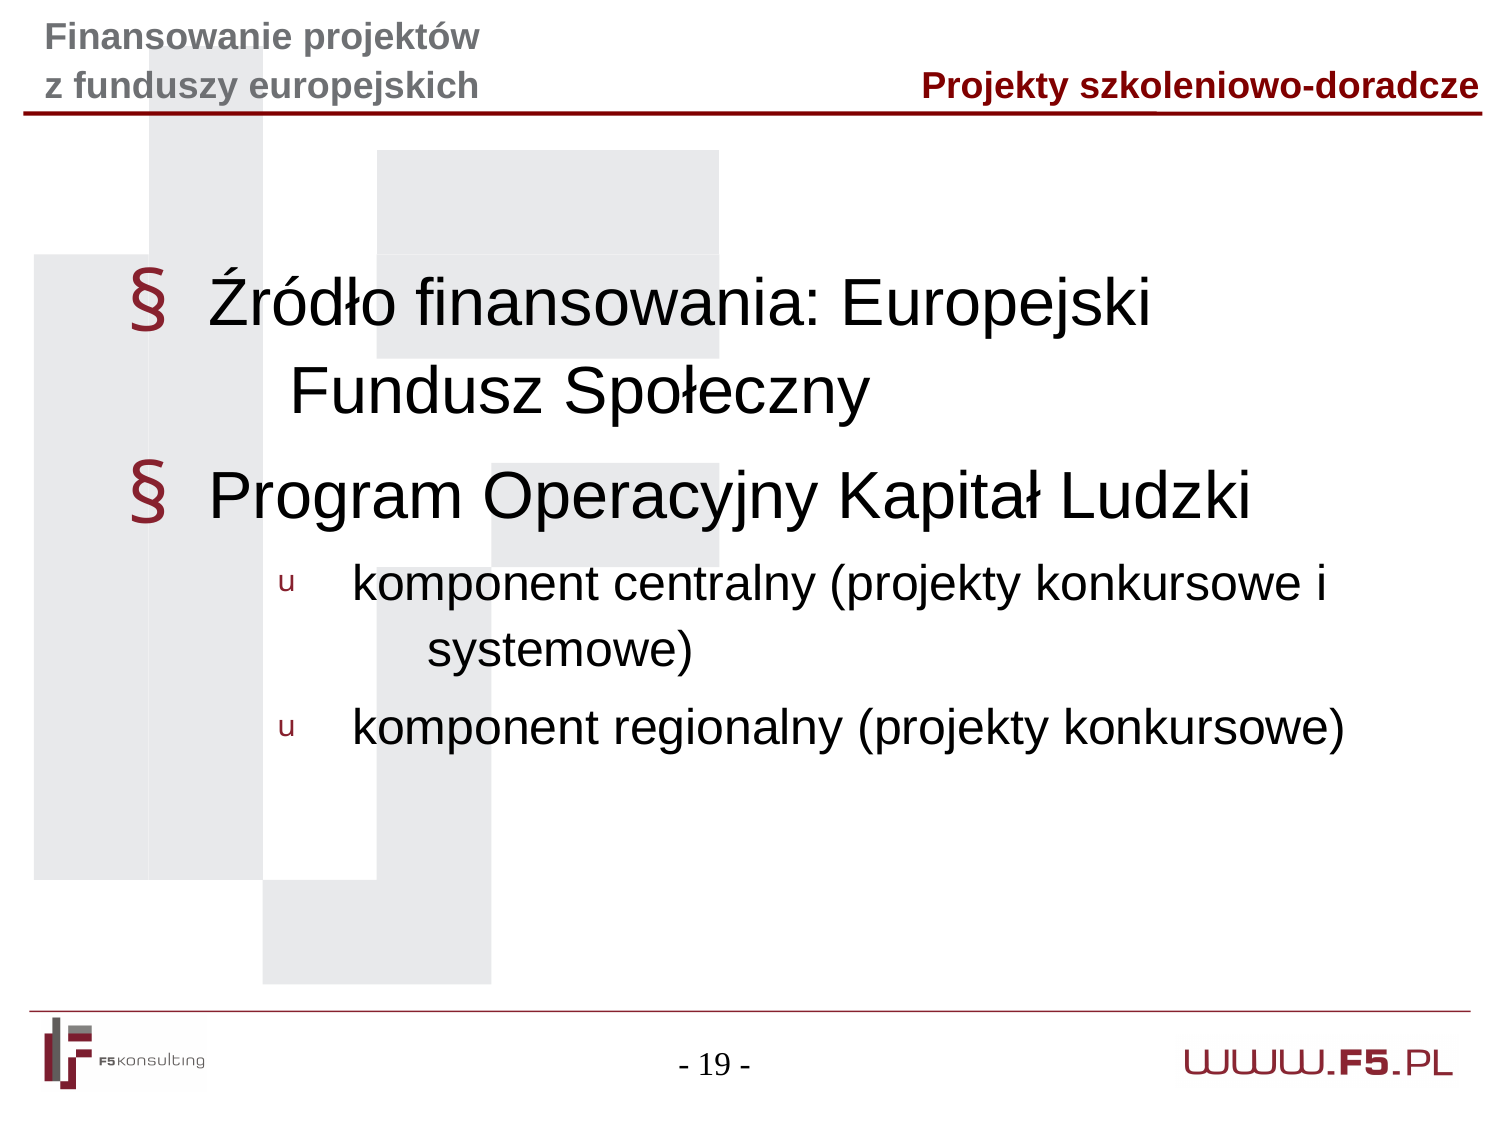

Finansowanie projektów
z funduszy europejskich Projekty szkoleniowo-doradcze
# Źródło finansowania: Europejski Fundusz Społeczny
Program Operacyjny Kapitał Ludzki
komponent centralny (projekty konkursowe i systemowe)
komponent regionalny (projekty konkursowe)